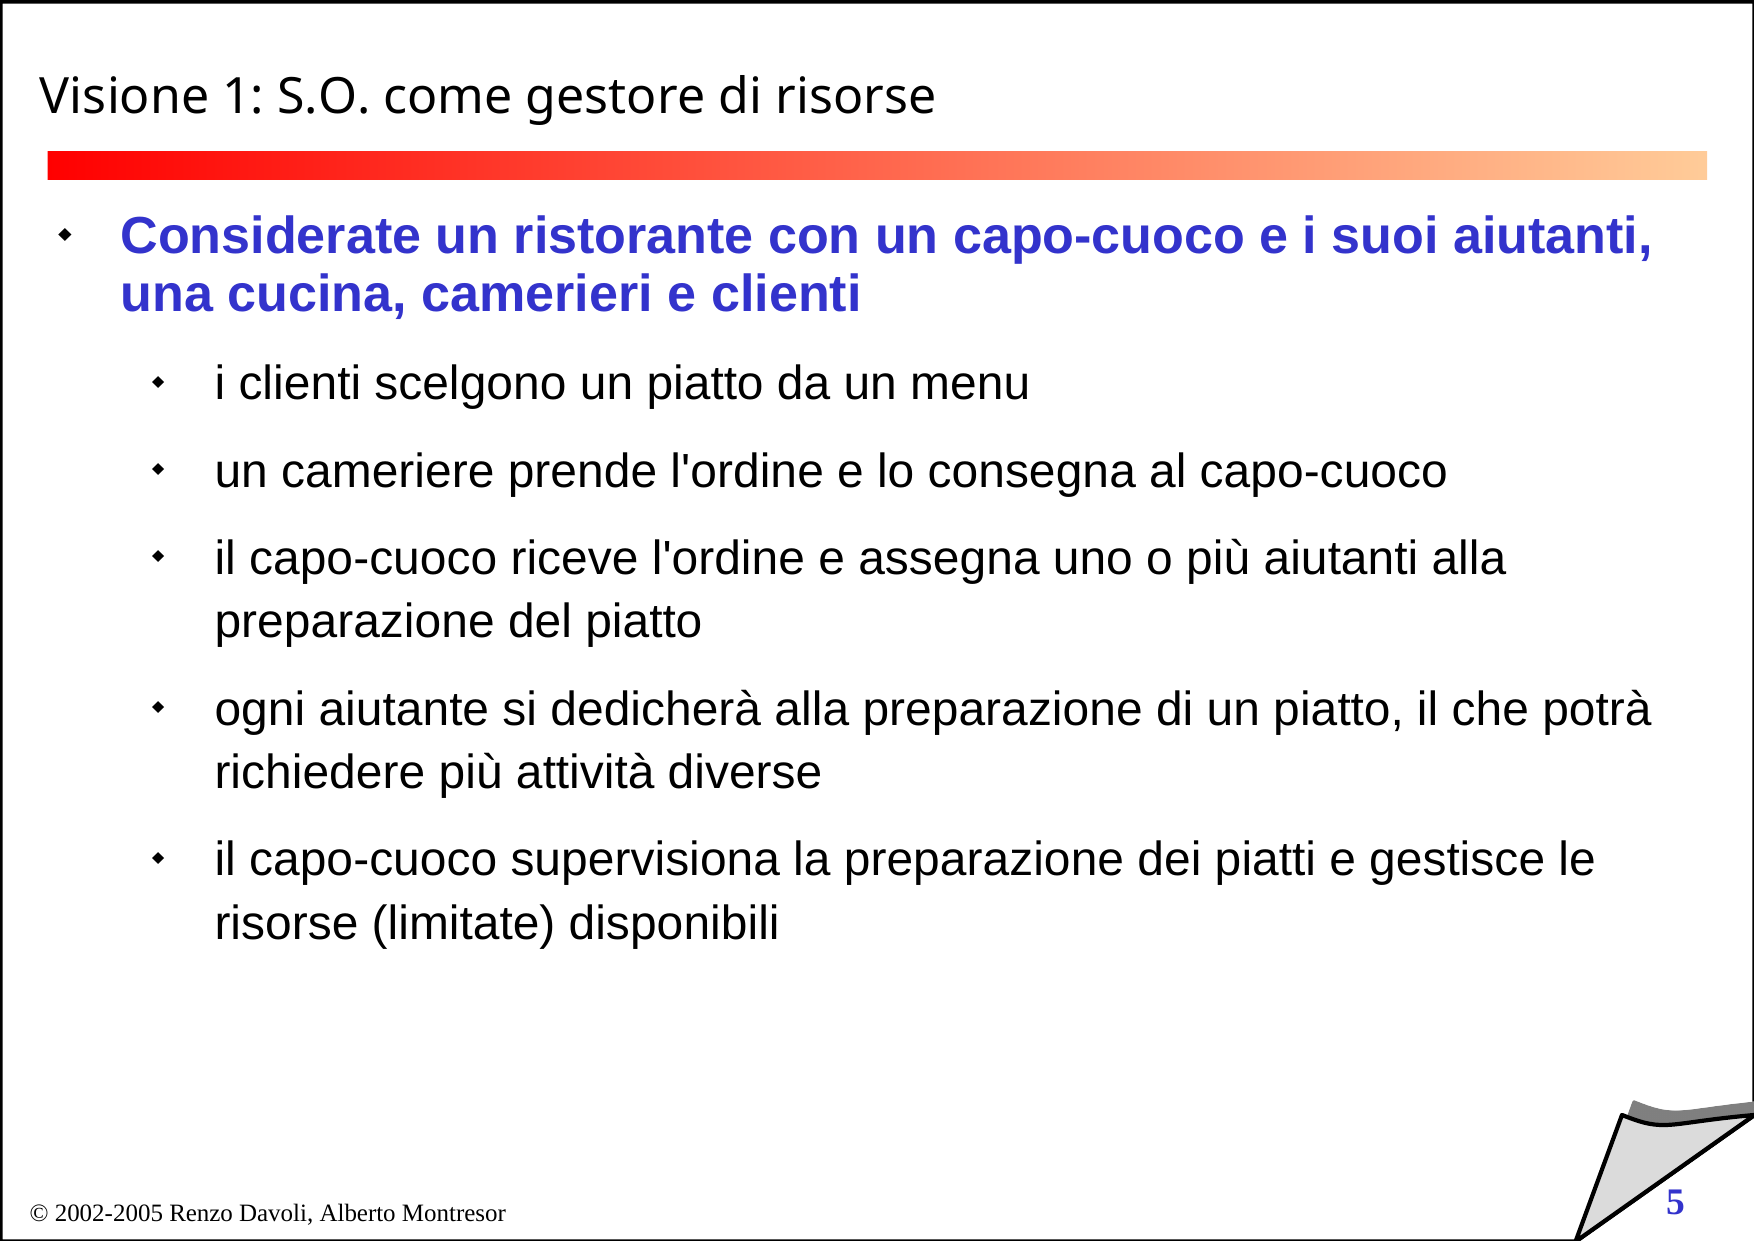

# Visione 1: S.O. come gestore di risorse
Considerate un ristorante con un capo-cuoco e i suoi aiutanti, una cucina, camerieri e clienti
i clienti scelgono un piatto da un menu
un cameriere prende l'ordine e lo consegna al capo-cuoco
il capo-cuoco riceve l'ordine e assegna uno o più aiutanti alla preparazione del piatto
ogni aiutante si dedicherà alla preparazione di un piatto, il che potrà richiedere più attività diverse
il capo-cuoco supervisiona la preparazione dei piatti e gestisce le risorse (limitate) disponibili